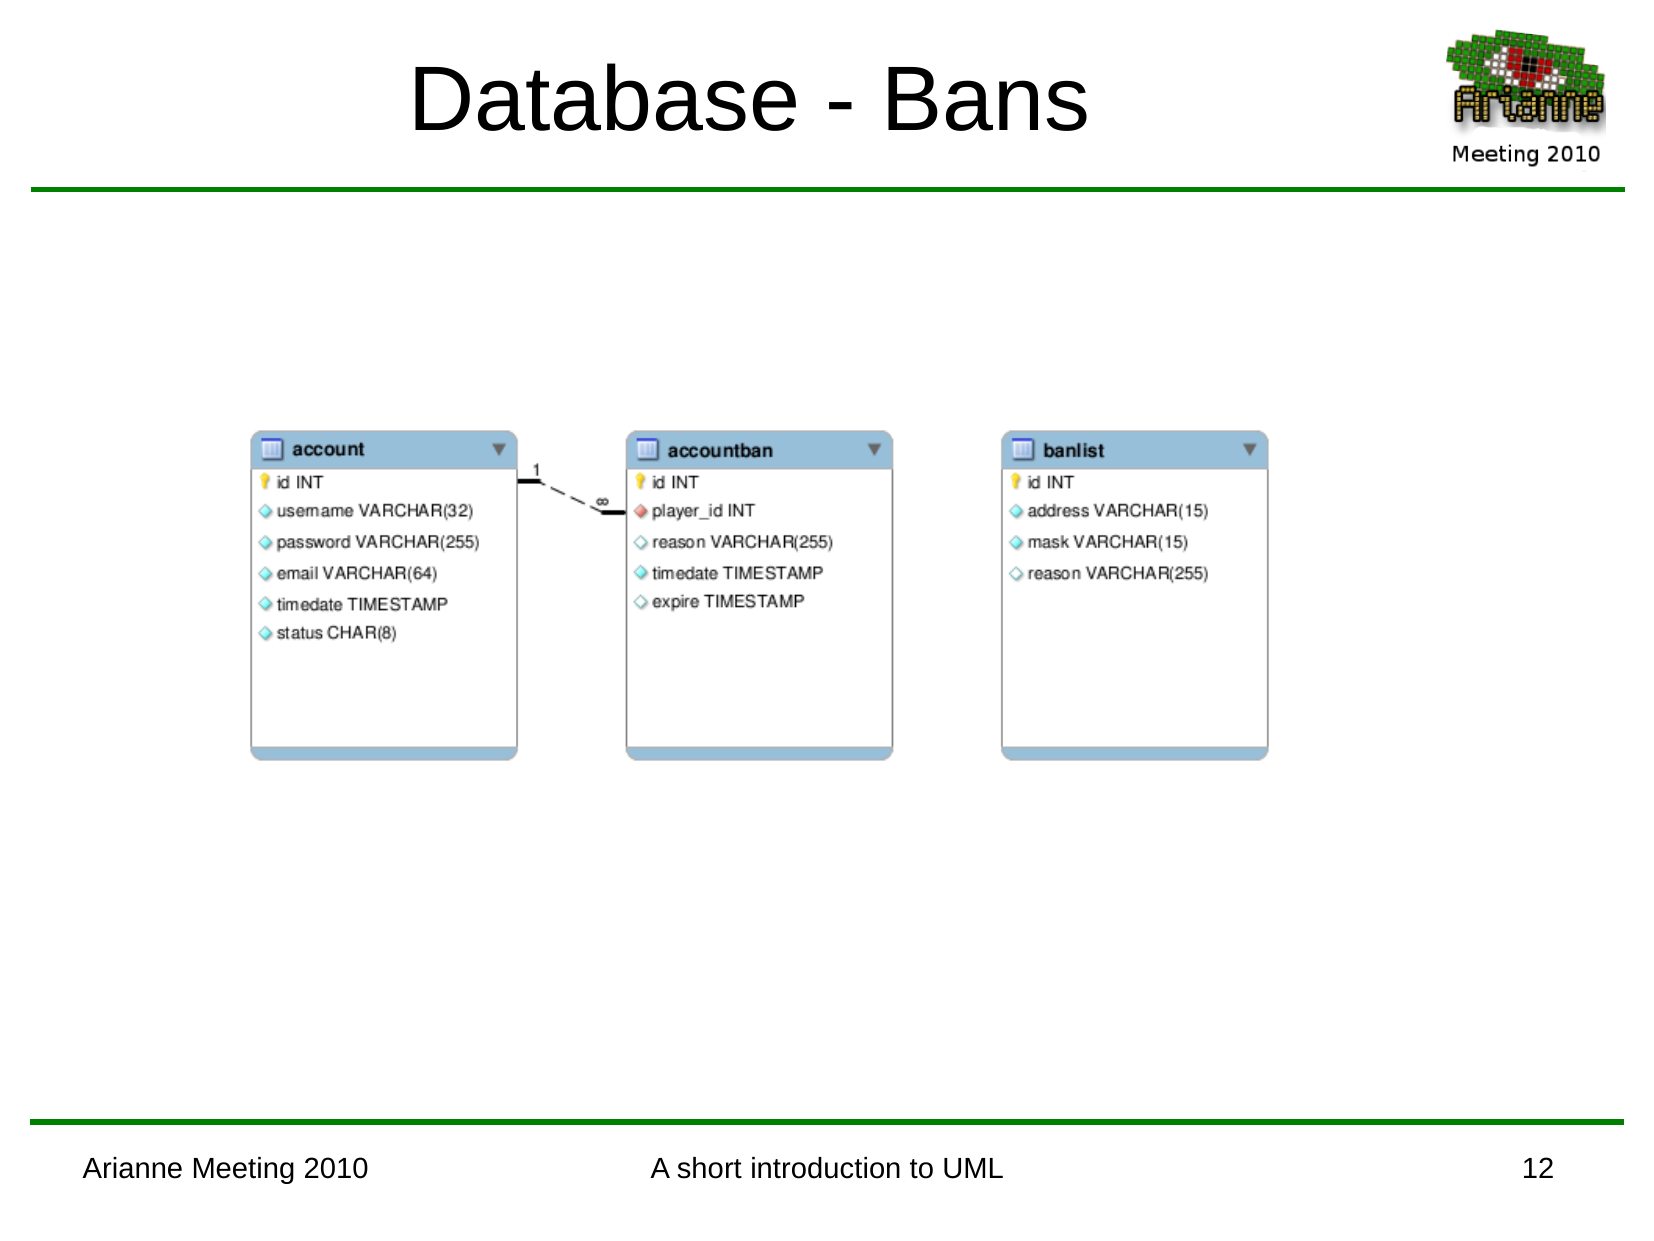

# Database - Bans
2010-03-13
A short introduction to UML
12